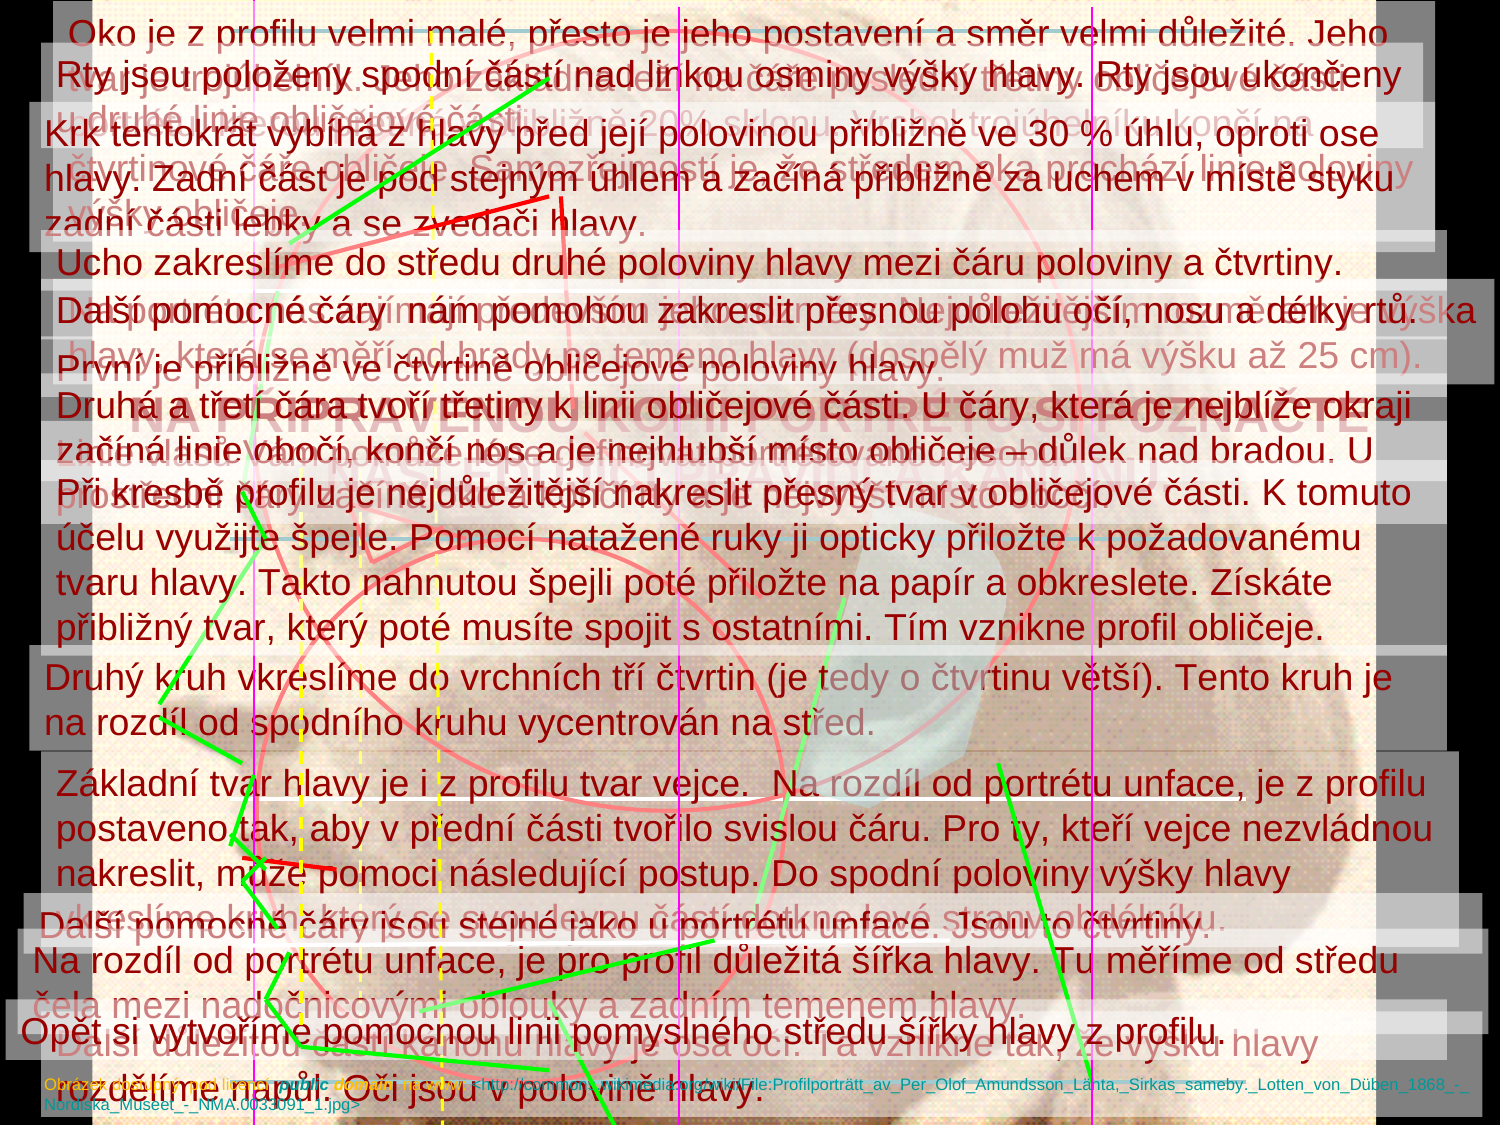

Oko je z profilu velmi malé, přesto je jeho postavení a směr velmi důležité. Jeho tvar je trojúhelník. Jeho základna leží na čáře poslední třetiny obličejové části portrétu, kterou přetíná v přibližně 20% sklonu. Vrchol trojúhelníku končí na čtvrtinové čáře obličeje. Samozřejmostí je, že středem oka prochází linie poloviny výšky obličeje.
Rty jsou položeny spodní částí nad linkou osminy výšky hlavy. Rty jsou ukončeny u druhé linie obličejové části.
Krk tentokrát vybíhá z hlavy před její polovinou přibližně ve 30 % úhlu, oproti ose hlavy. Zadní část je pod stejným úhlem a začíná přibližně za uchem v místě styku zadní části lebky a se zvedači hlavy.
Ucho zakreslíme do středu druhé poloviny hlavy mezi čáru poloviny a čtvrtiny.
Další pomocné čáry nám pomohou zakreslit přesnou polohu očí, nosu a délky rtů.
Na portrétu nás zajímají především jeho rozměry. Nejdůležitějším rozměrem je výška hlavy, která se měří od brady po temeno hlavy (dospělý muž má výšku až 25 cm).
První je přibližně ve čtvrtině obličejové poloviny hlavy.
Druhá a třetí čára tvoří třetiny k linii obličejové části. U čáry, která je nejblíže okraji začíná linie obočí, končí nos a je nejhlubší místo obličeje – důlek nad bradou. U prostřední čáry začíná oko a končí rty a je nejvyšší místo obočí.
NA PŘIPRAVENOU KOPII PORTRÉTU SI POZNAČTE NÁSLEDUJÍCÍ PRAVIDLA KÁNONU.
Linie vlasů Vám pomůže lépe definovat portrétovanou osobu.
Při kresbě profilu je nejdůležitější nakreslit přesný tvar v obličejové části. K tomuto účelu využijte špejle. Pomocí natažené ruky ji opticky přiložte k požadovanému tvaru hlavy. Takto nahnutou špejli poté přiložte na papír a obkreslete. Získáte přibližný tvar, který poté musíte spojit s ostatními. Tím vznikne profil obličeje.
Druhý kruh vkreslíme do vrchních tří čtvrtin (je tedy o čtvrtinu větší). Tento kruh je na rozdíl od spodního kruhu vycentrován na střed.
Základní tvar hlavy je i z profilu tvar vejce. Na rozdíl od portrétu unface, je z profilu postaveno tak, aby v přední části tvořilo svislou čáru. Pro ty, kteří vejce nezvládnou nakreslit, může pomoci následující postup. Do spodní poloviny výšky hlavy vkreslíme kruh, který se svou levou částí dotkne levé strany obdélníku.
Další pomocné čáry jsou stejné jako u portrétu unface. Jsou to čtvrtiny.
Na rozdíl od portrétu unface, je pro profil důležitá šířka hlavy. Tu měříme od středu čela mezi nadočnicovými oblouky a zadním temenem hlavy.
Opět si vytvoříme pomocnou linii pomyslného středu šířky hlavy z profilu.
Další důležitou částí kánonu hlavy je osa očí. Ta vznikne tak, že výšku hlavy rozdělíme napůl. Oči jsou v polovině hlavy.
Obrázek dostupný pod licencí public domain na www: <http://commons.wikimedia.org/wiki/File:Profilporträtt_av_Per_Olof_Amundsson_Länta,_Sirkas_sameby._Lotten_von_Düben_1868_-_Nordiska_Museet_-_NMA.0033091_1.jpg>